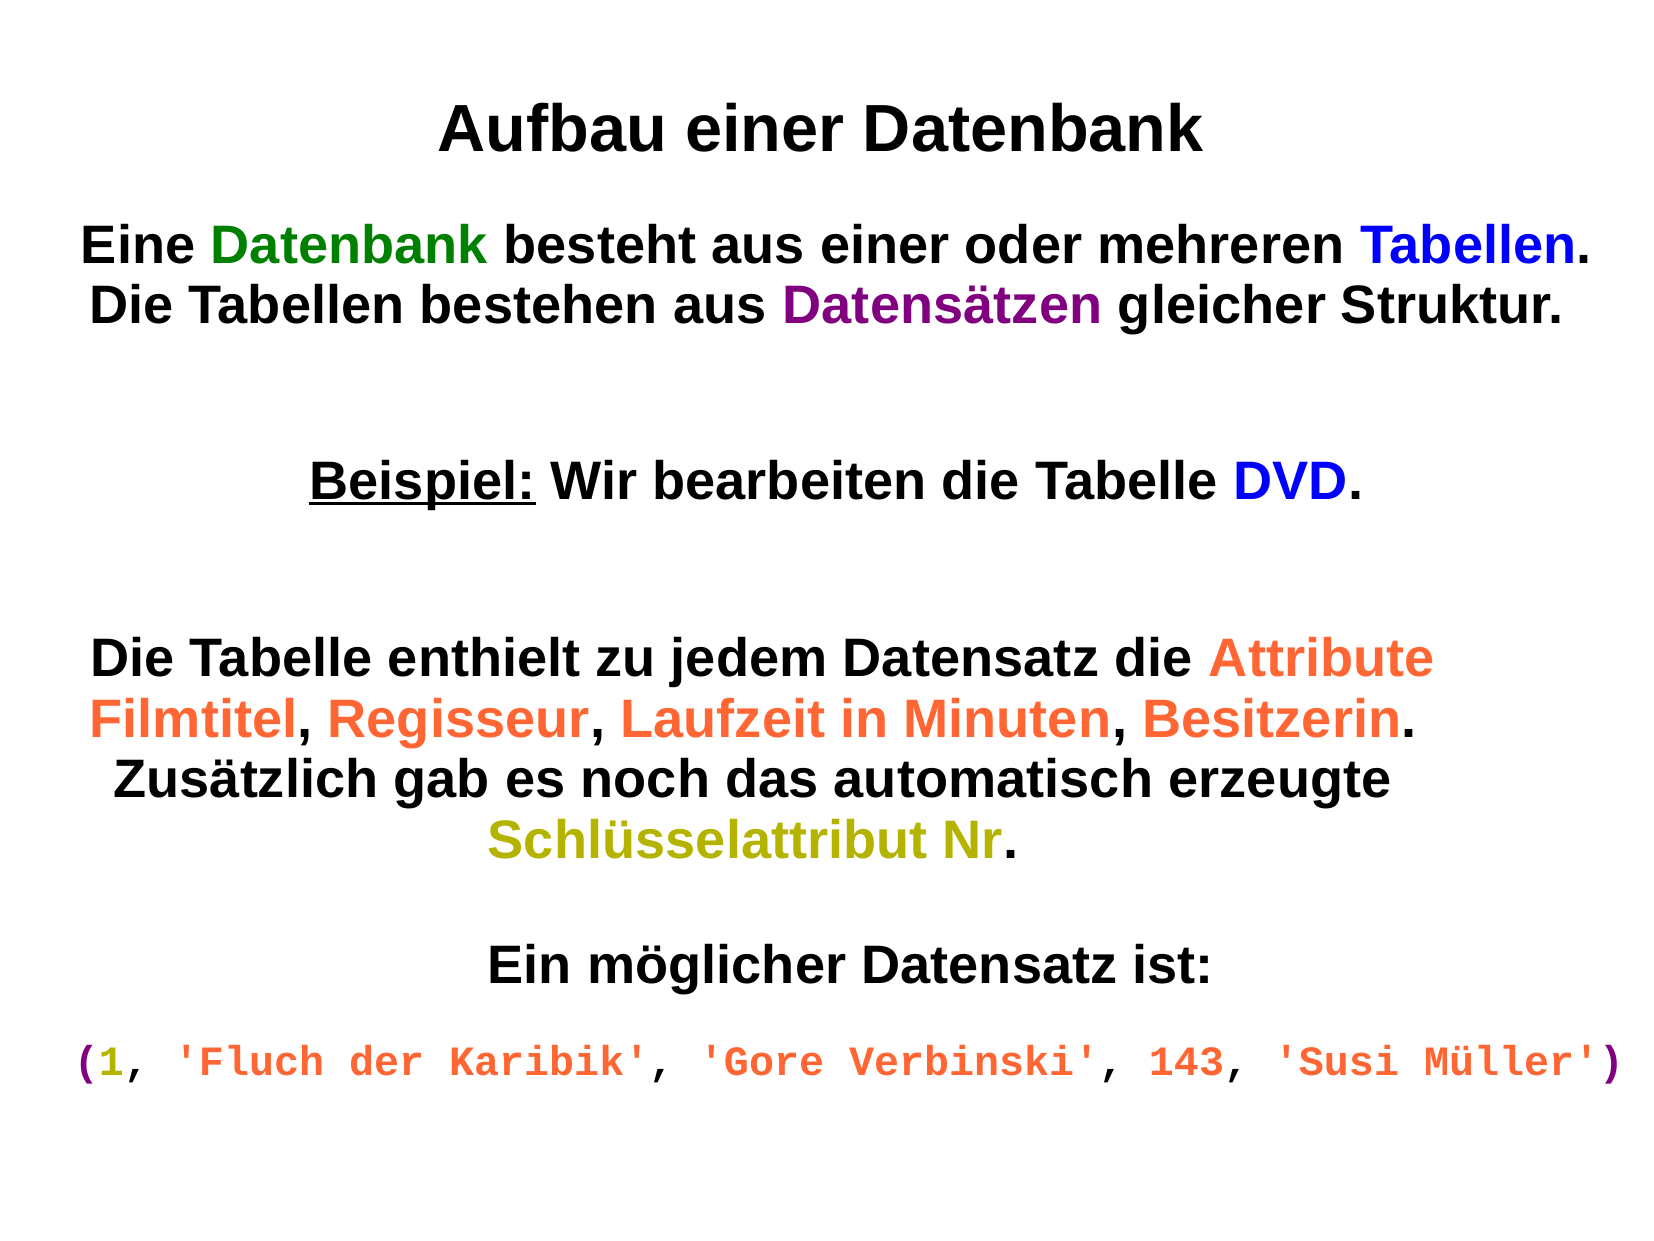

# Aufbau einer Datenbank
Eine Datenbank besteht aus einer oder mehreren Tabellen. Die Tabellen bestehen aus Datensätzen gleicher Struktur.
Beispiel: Wir bearbeiten die Tabelle DVD.
Die Tabelle enthielt zu jedem Datensatz die Attribute
Filmtitel, Regisseur, Laufzeit in Minuten, Besitzerin. Zusätzlich gab es noch das automatisch erzeugte Schlüsselattribut Nr.
Ein möglicher Datensatz ist:
(1, 'Fluch der Karibik', 'Gore Verbinski', 143, 'Susi Müller')